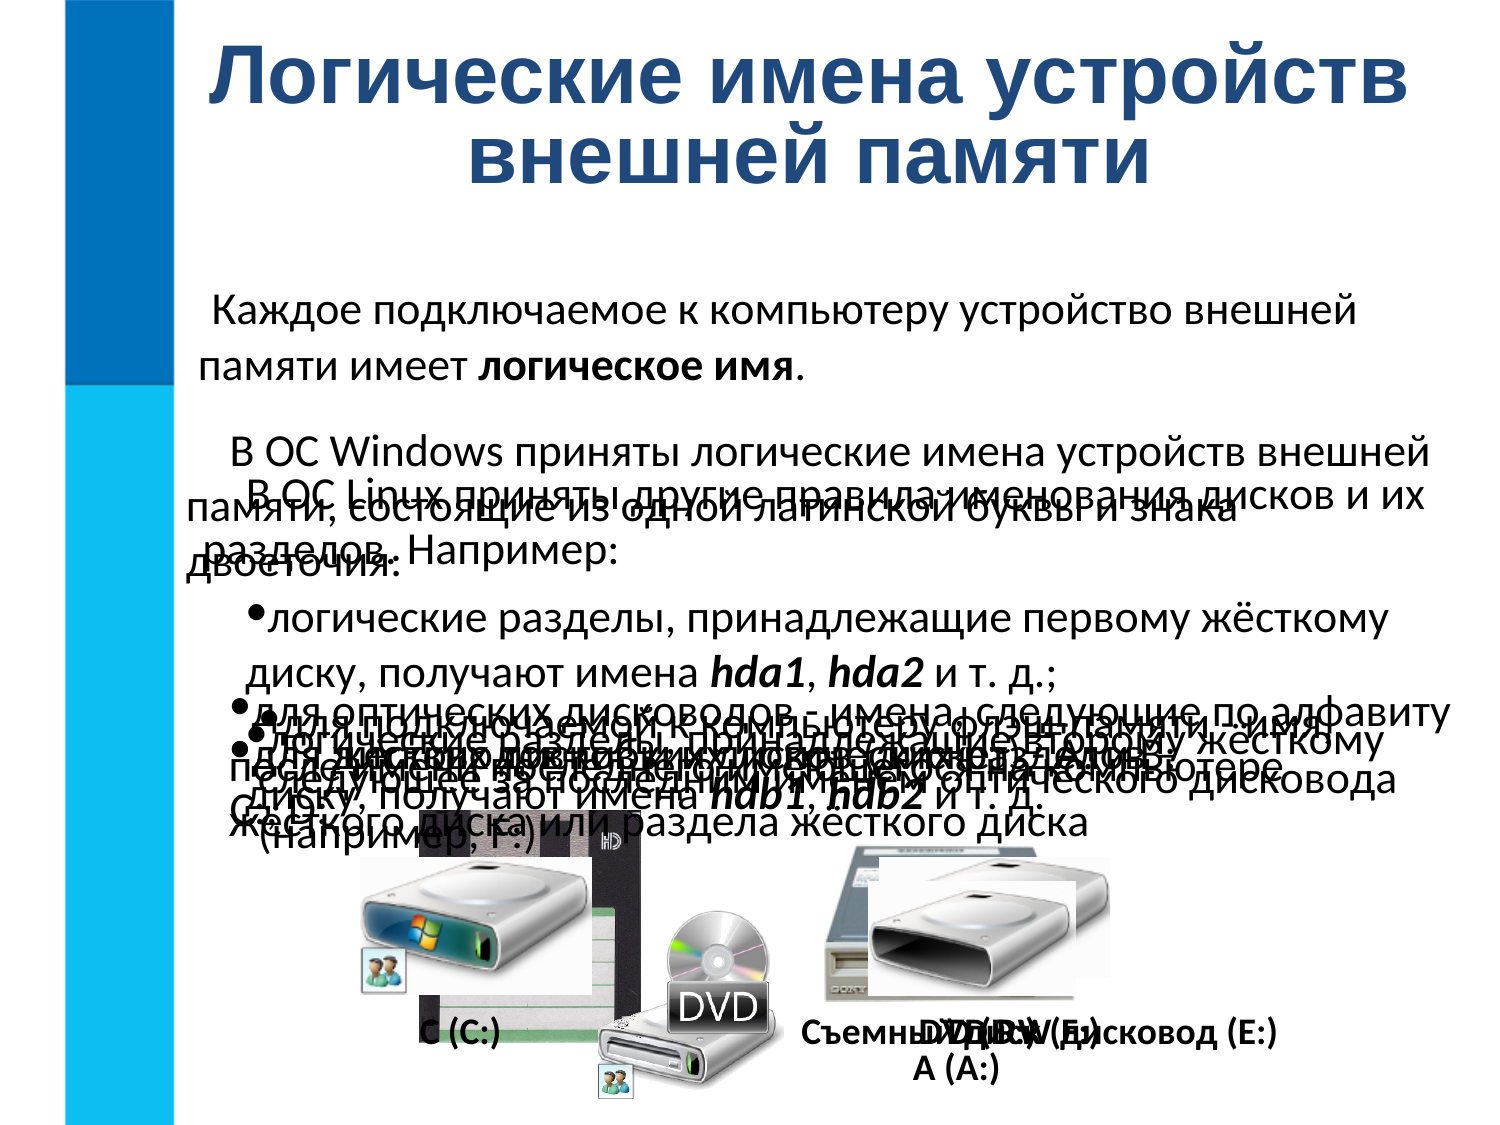

Логические имена устройств внешней памяти
Каждое подключаемое к компьютеру устройство внешней памяти имеет логическое имя.
В ОС Windows приняты логические имена устройств внешней памяти, состоящие из одной латинской буквы и знака двоеточия:
В ОС Linux приняты другие правила именования дисков и их разделов. Например:
логические разделы, принадлежащие первому жёсткому диску, получают имена hda1, hda2 и т. д.;
логические разделы, принадлежащие второму жёсткому диску, получают имена hdb1, hdb2 и т. д.
для оптических дисководов - имена, следующие по алфавиту после имени последнего имеющегося на компьютере жёсткого диска или раздела жёсткого диска
для подключаемой к компьютеру флэш-памяти - имя, следующее за последним именем оптического дисковода (например, F:)
для дисководов гибких дисков (дискет) - А: и В:
для жёстких дисков и их логических разделов –
C:, D:
C (C:)
Съемный диск (F:)
DVD RW дисковод (E:)
D (D:)
A (A:)